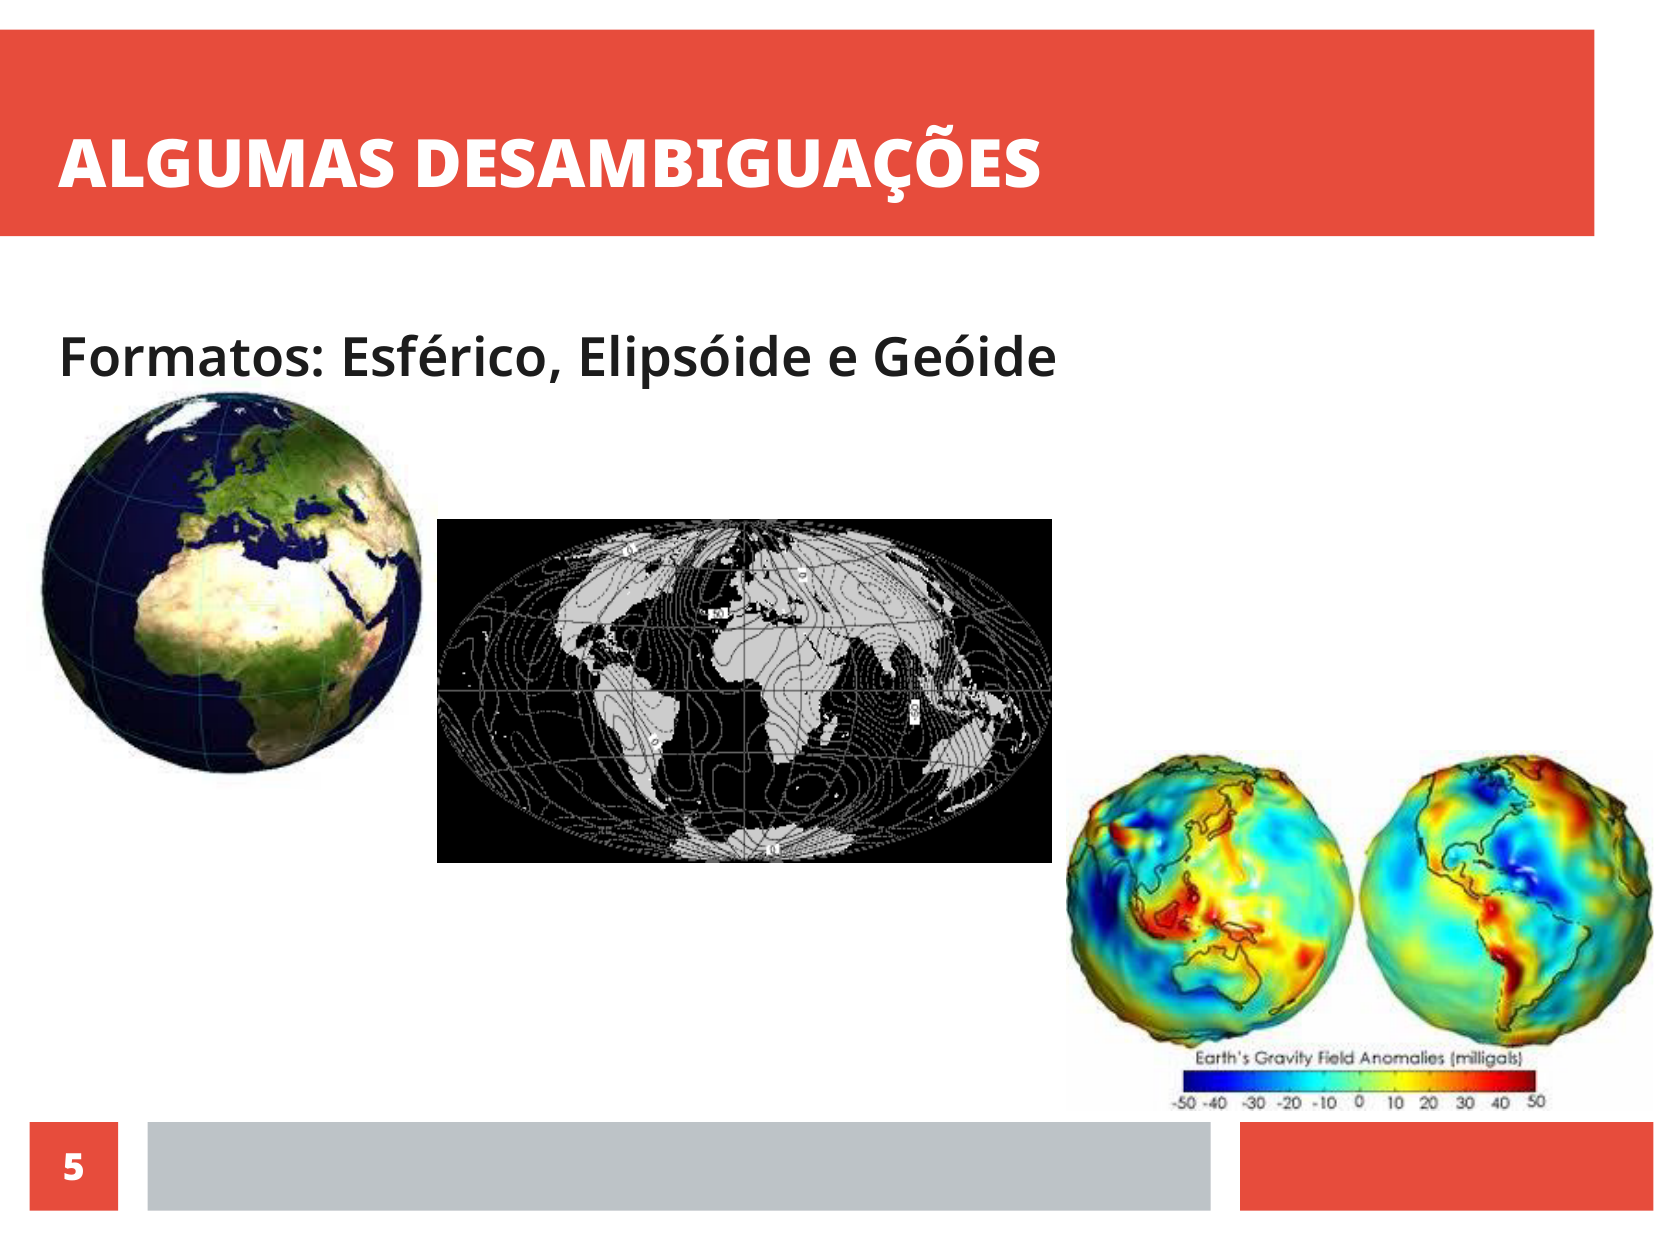

# ALGUMAS DESAMBIGUAÇÕES
Formatos: Esférico, Elipsóide e Geóide
1
5